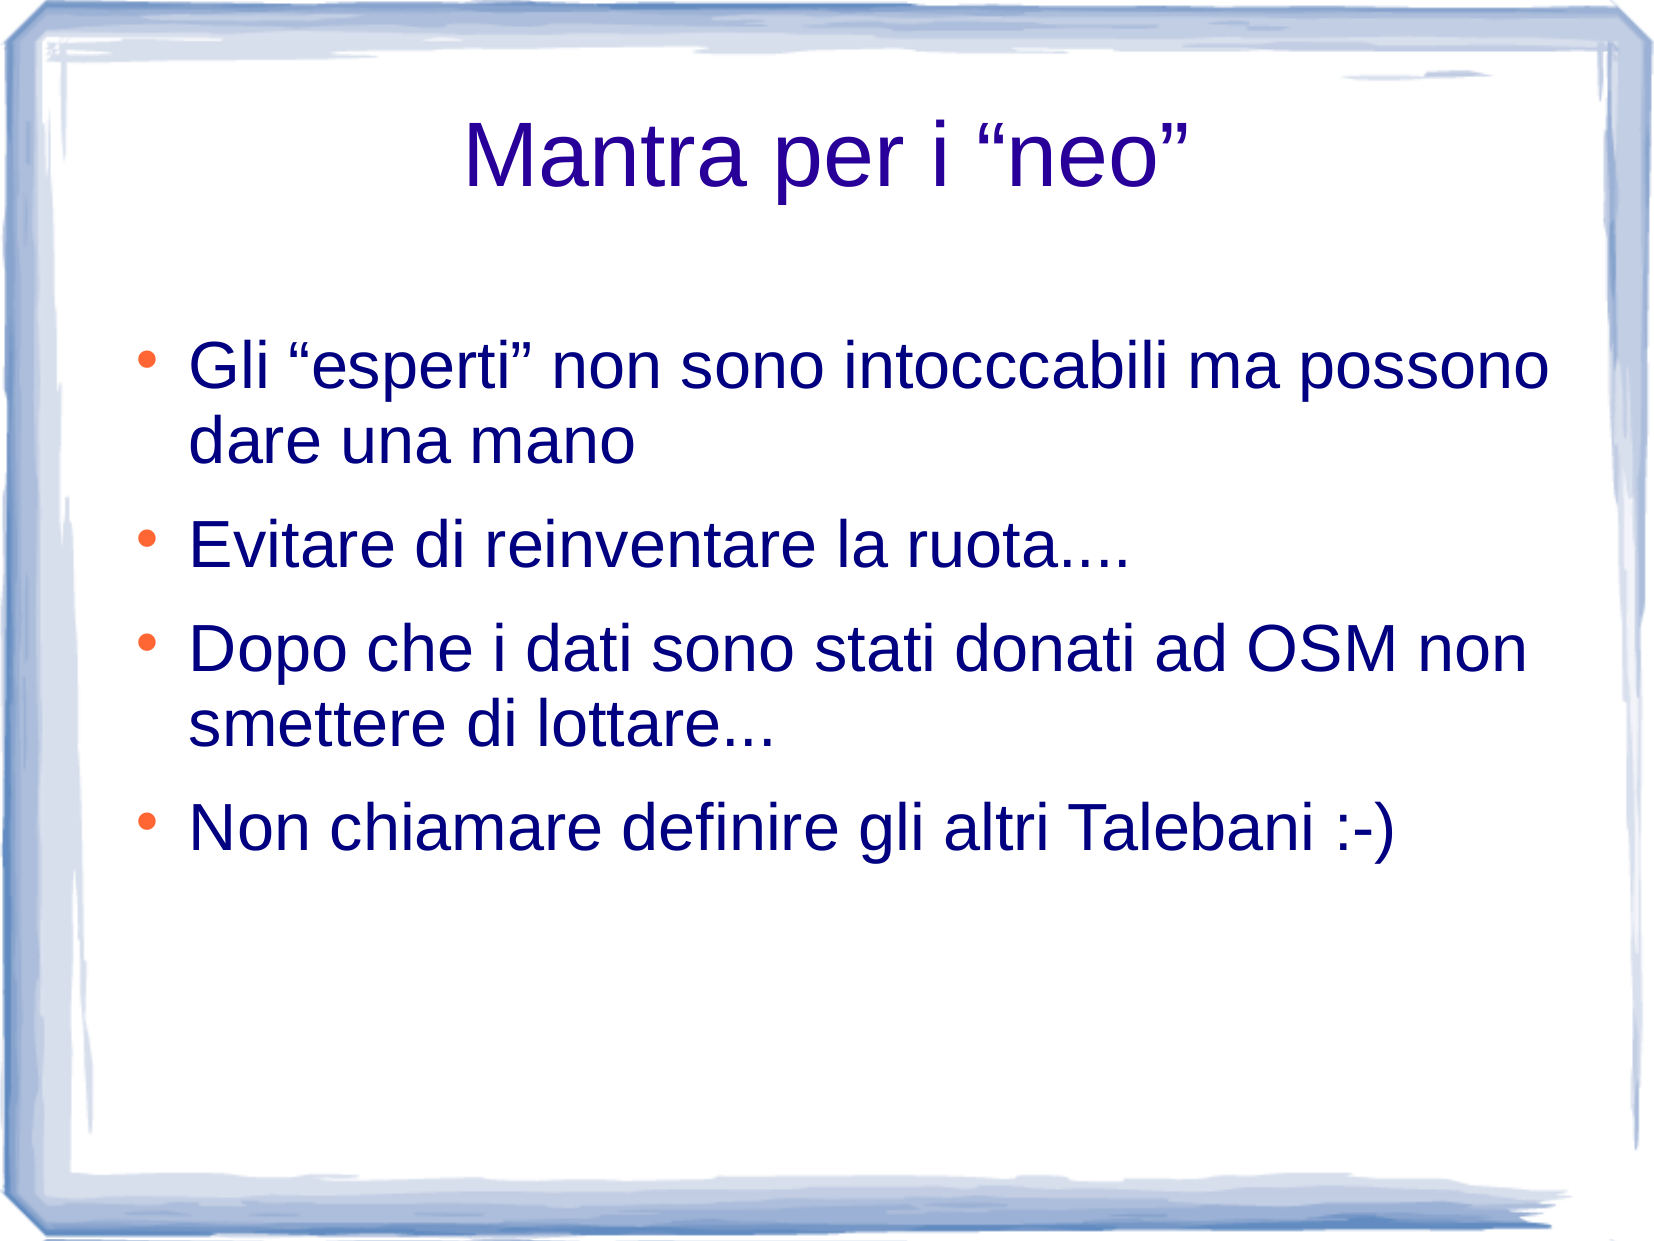

# Mantra per i “neo”
Gli “esperti” non sono intocccabili ma possono dare una mano
Evitare di reinventare la ruota....
Dopo che i dati sono stati donati ad OSM non smettere di lottare...
Non chiamare definire gli altri Talebani :-)